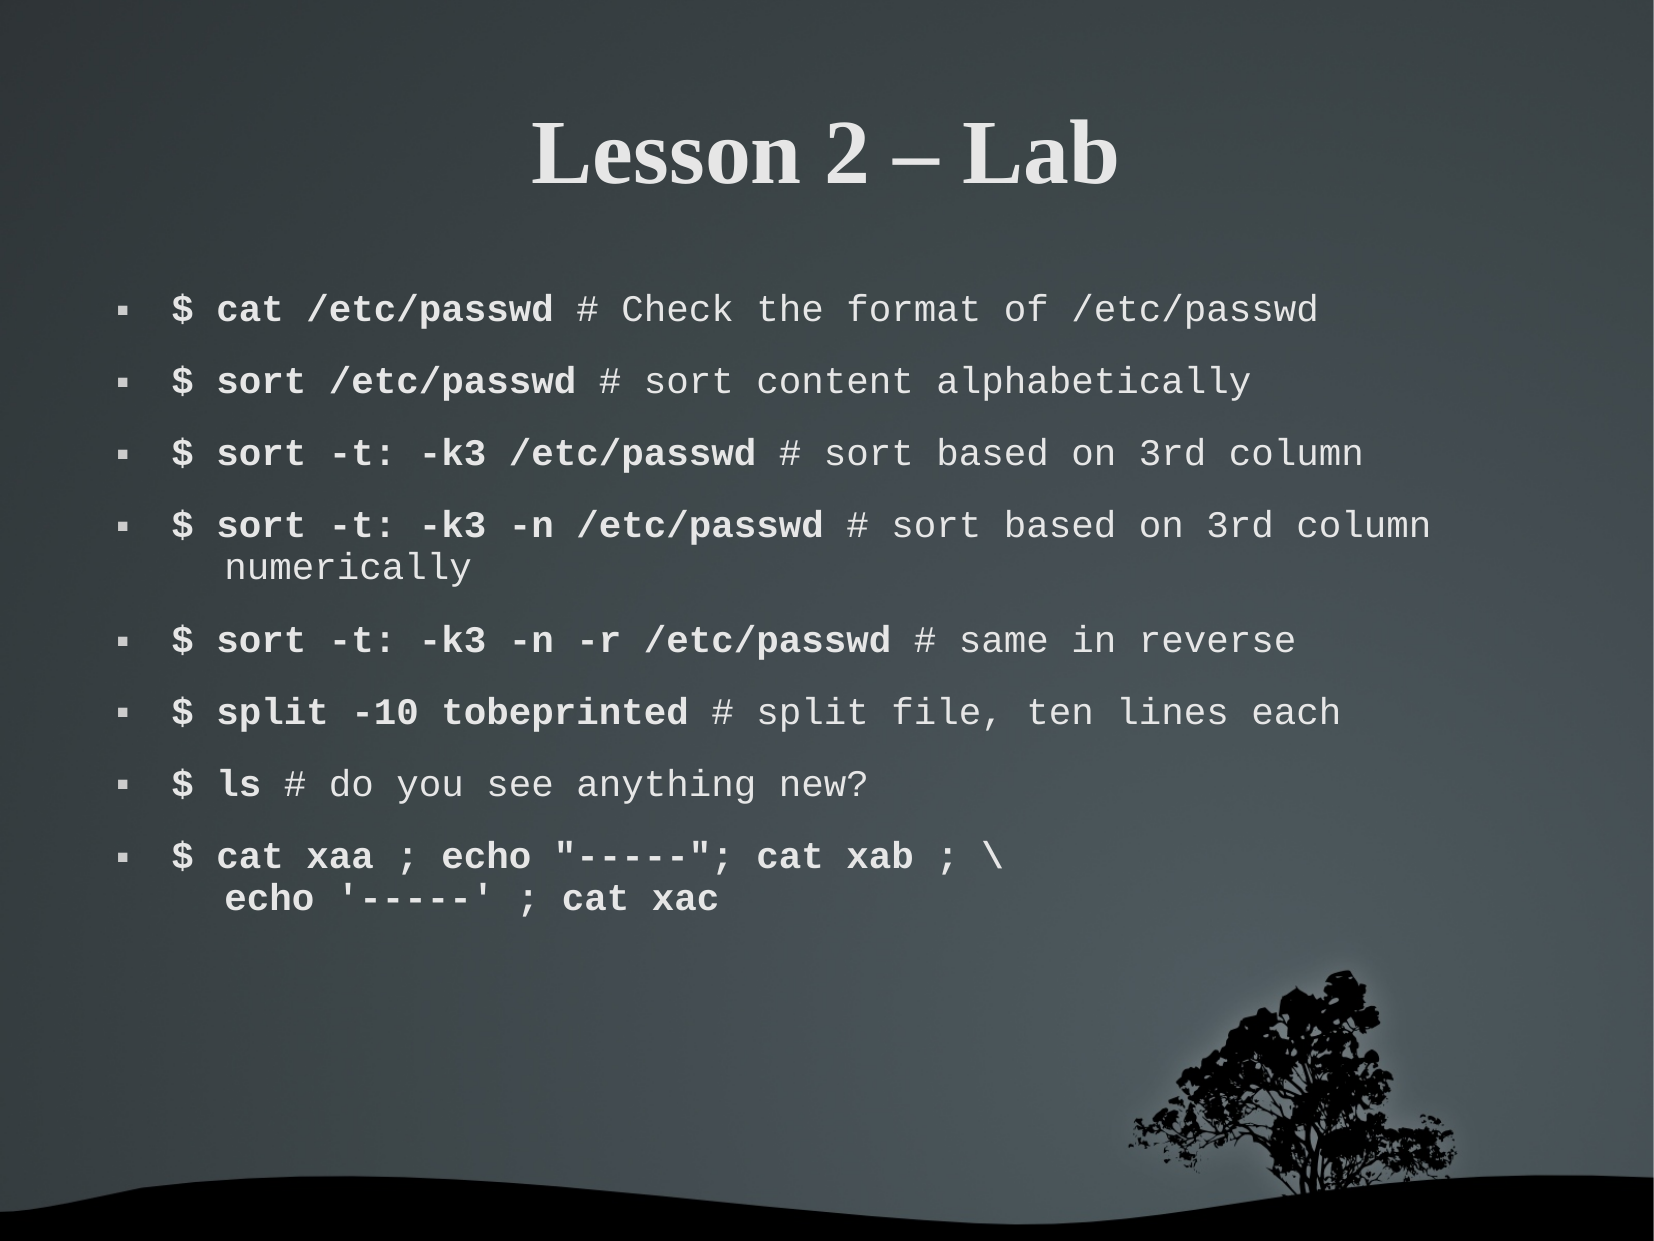

# Lesson 2 – Lab
$ cat /etc/passwd # Check the format of /etc/passwd
$ sort /etc/passwd # sort content alphabetically
$ sort -t: -k3 /etc/passwd # sort based on 3rd column
$ sort -t: -k3 -n /etc/passwd # sort based on 3rd column numerically
$ sort -t: -k3 -n -r /etc/passwd # same in reverse
$ split -10 tobeprinted # split file, ten lines each
$ ls # do you see anything new?
$ cat xaa ; echo "-----"; cat xab ; \
echo '-----' ; cat xac